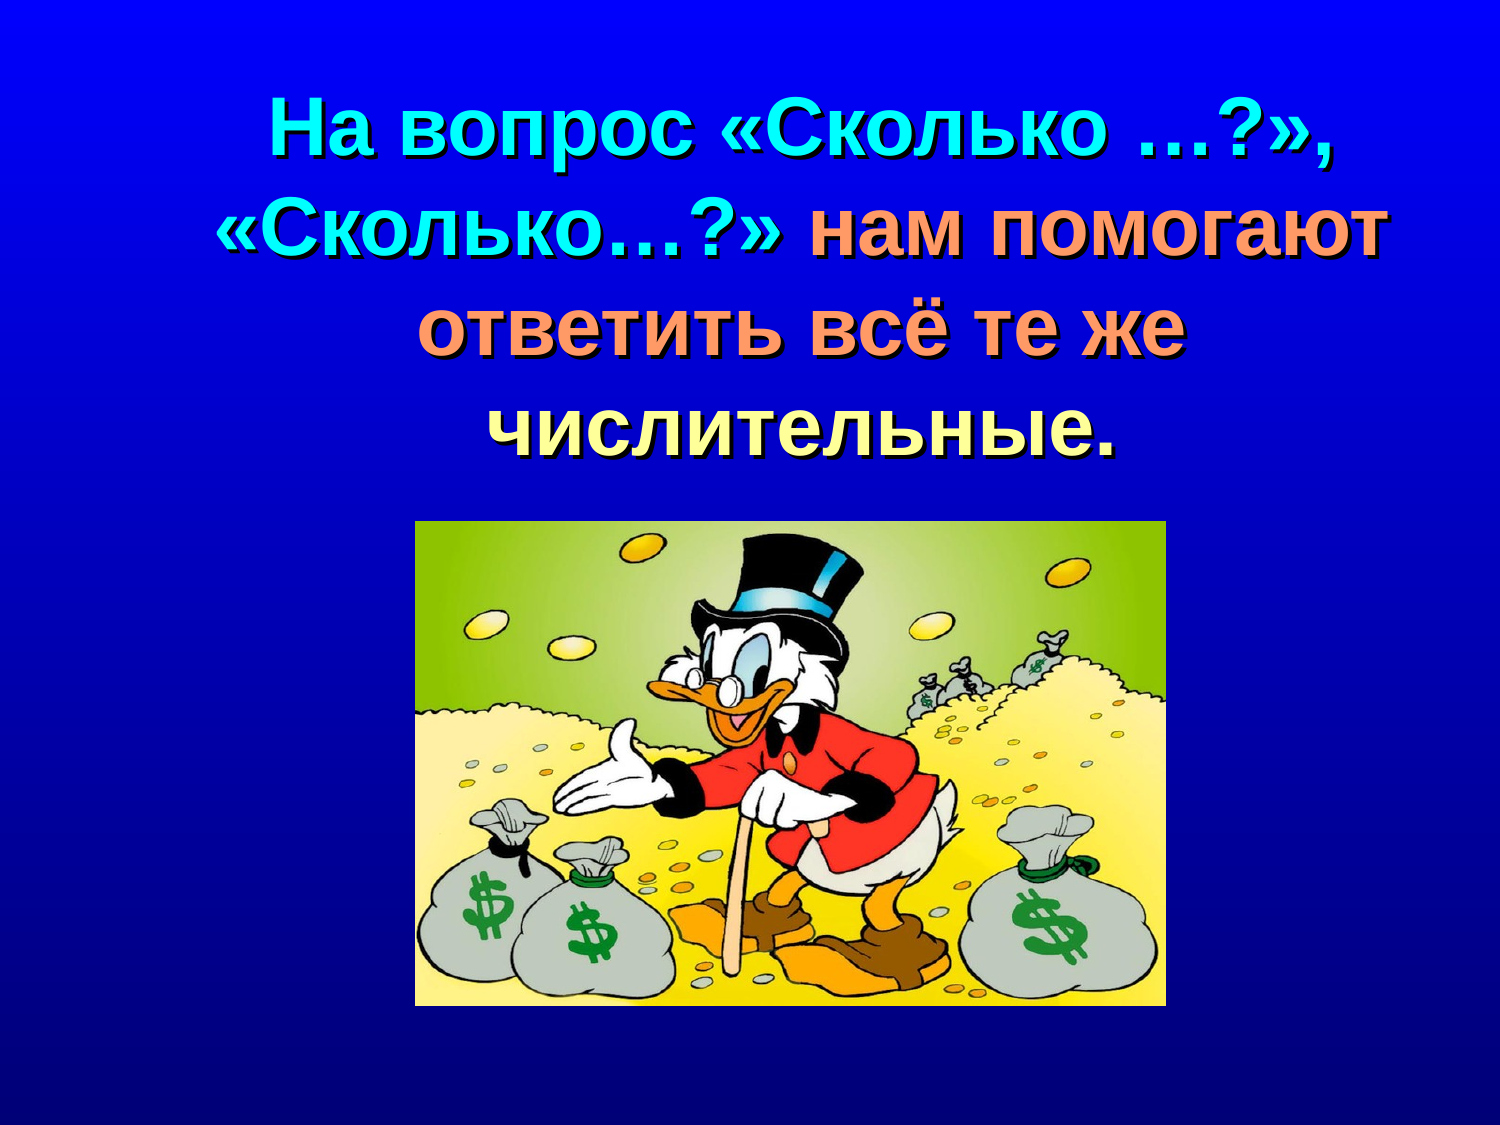

# На вопрос «Сколько …?», «Сколько…?» нам помогают ответить всё те же числительные.